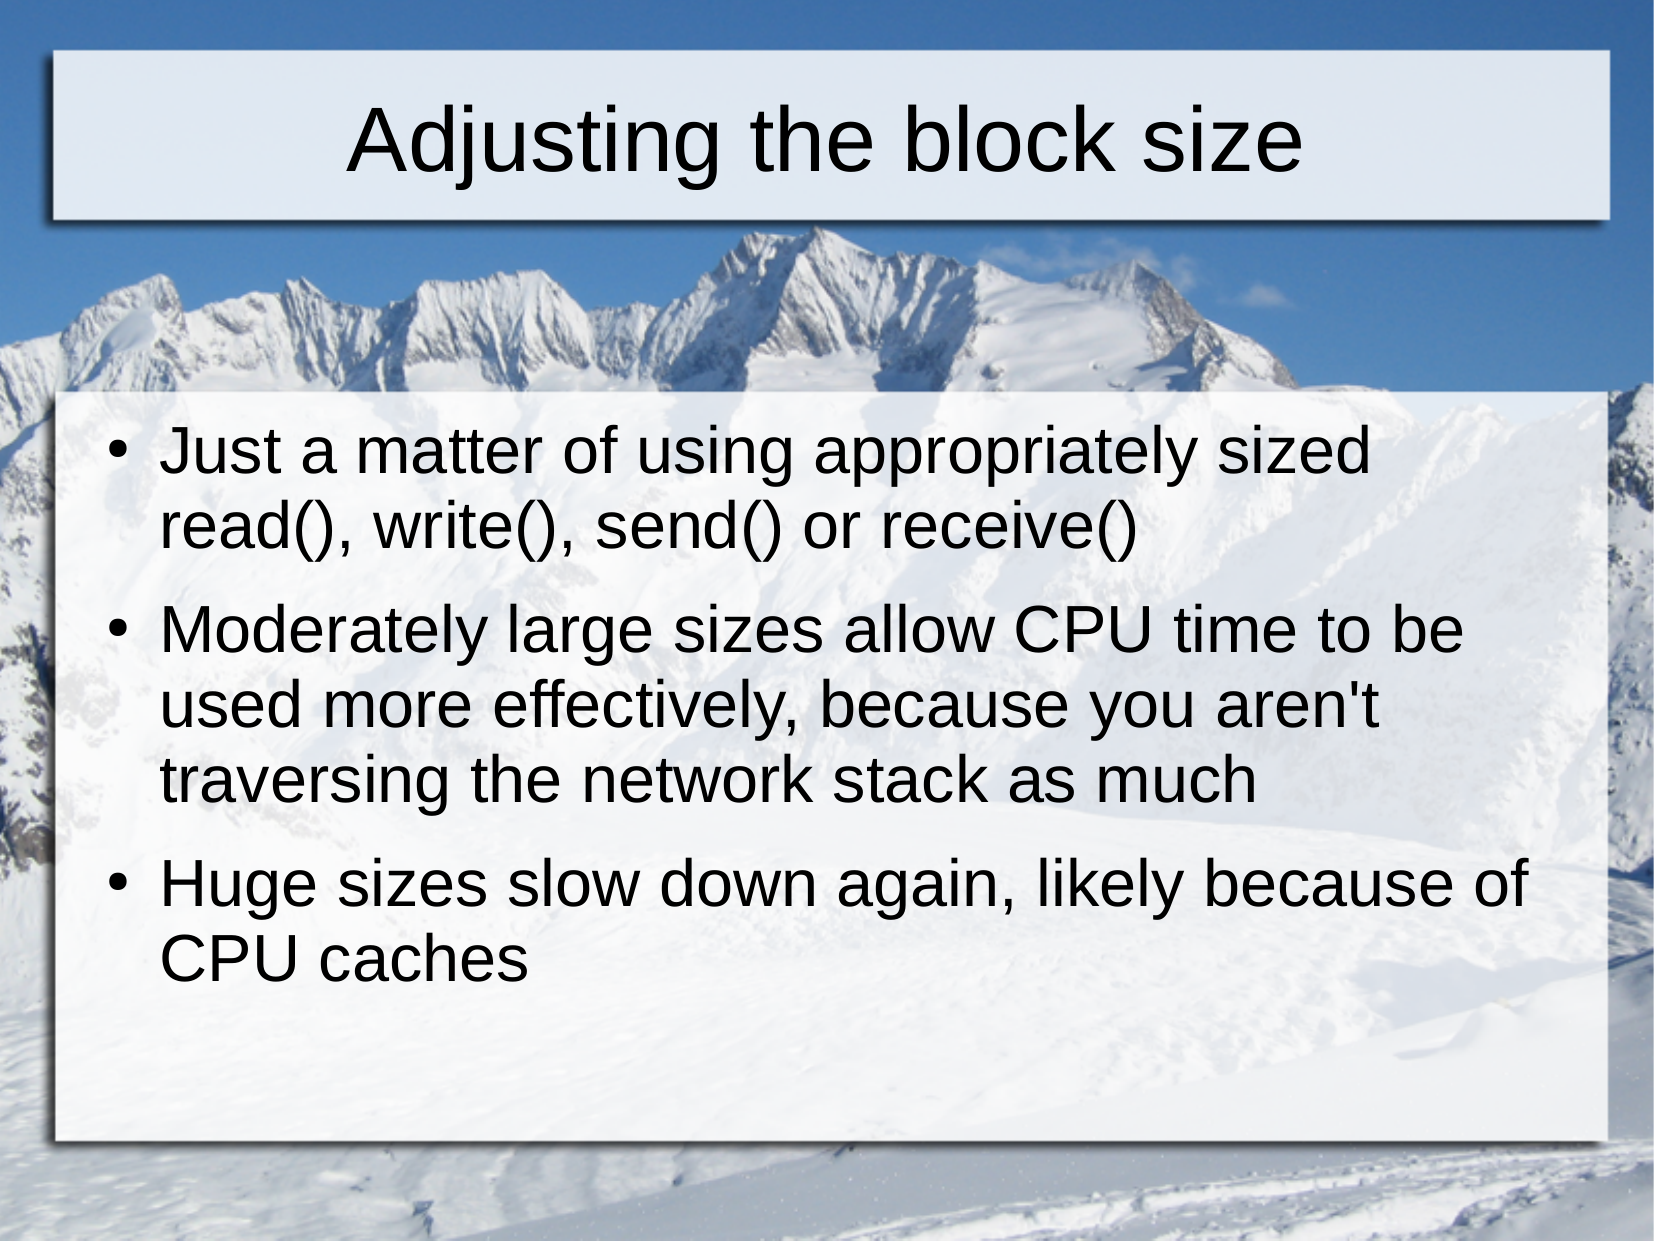

# Adjusting the block size
Just a matter of using appropriately sized read(), write(), send() or receive()
Moderately large sizes allow CPU time to be used more effectively, because you aren't traversing the network stack as much
Huge sizes slow down again, likely because of CPU caches